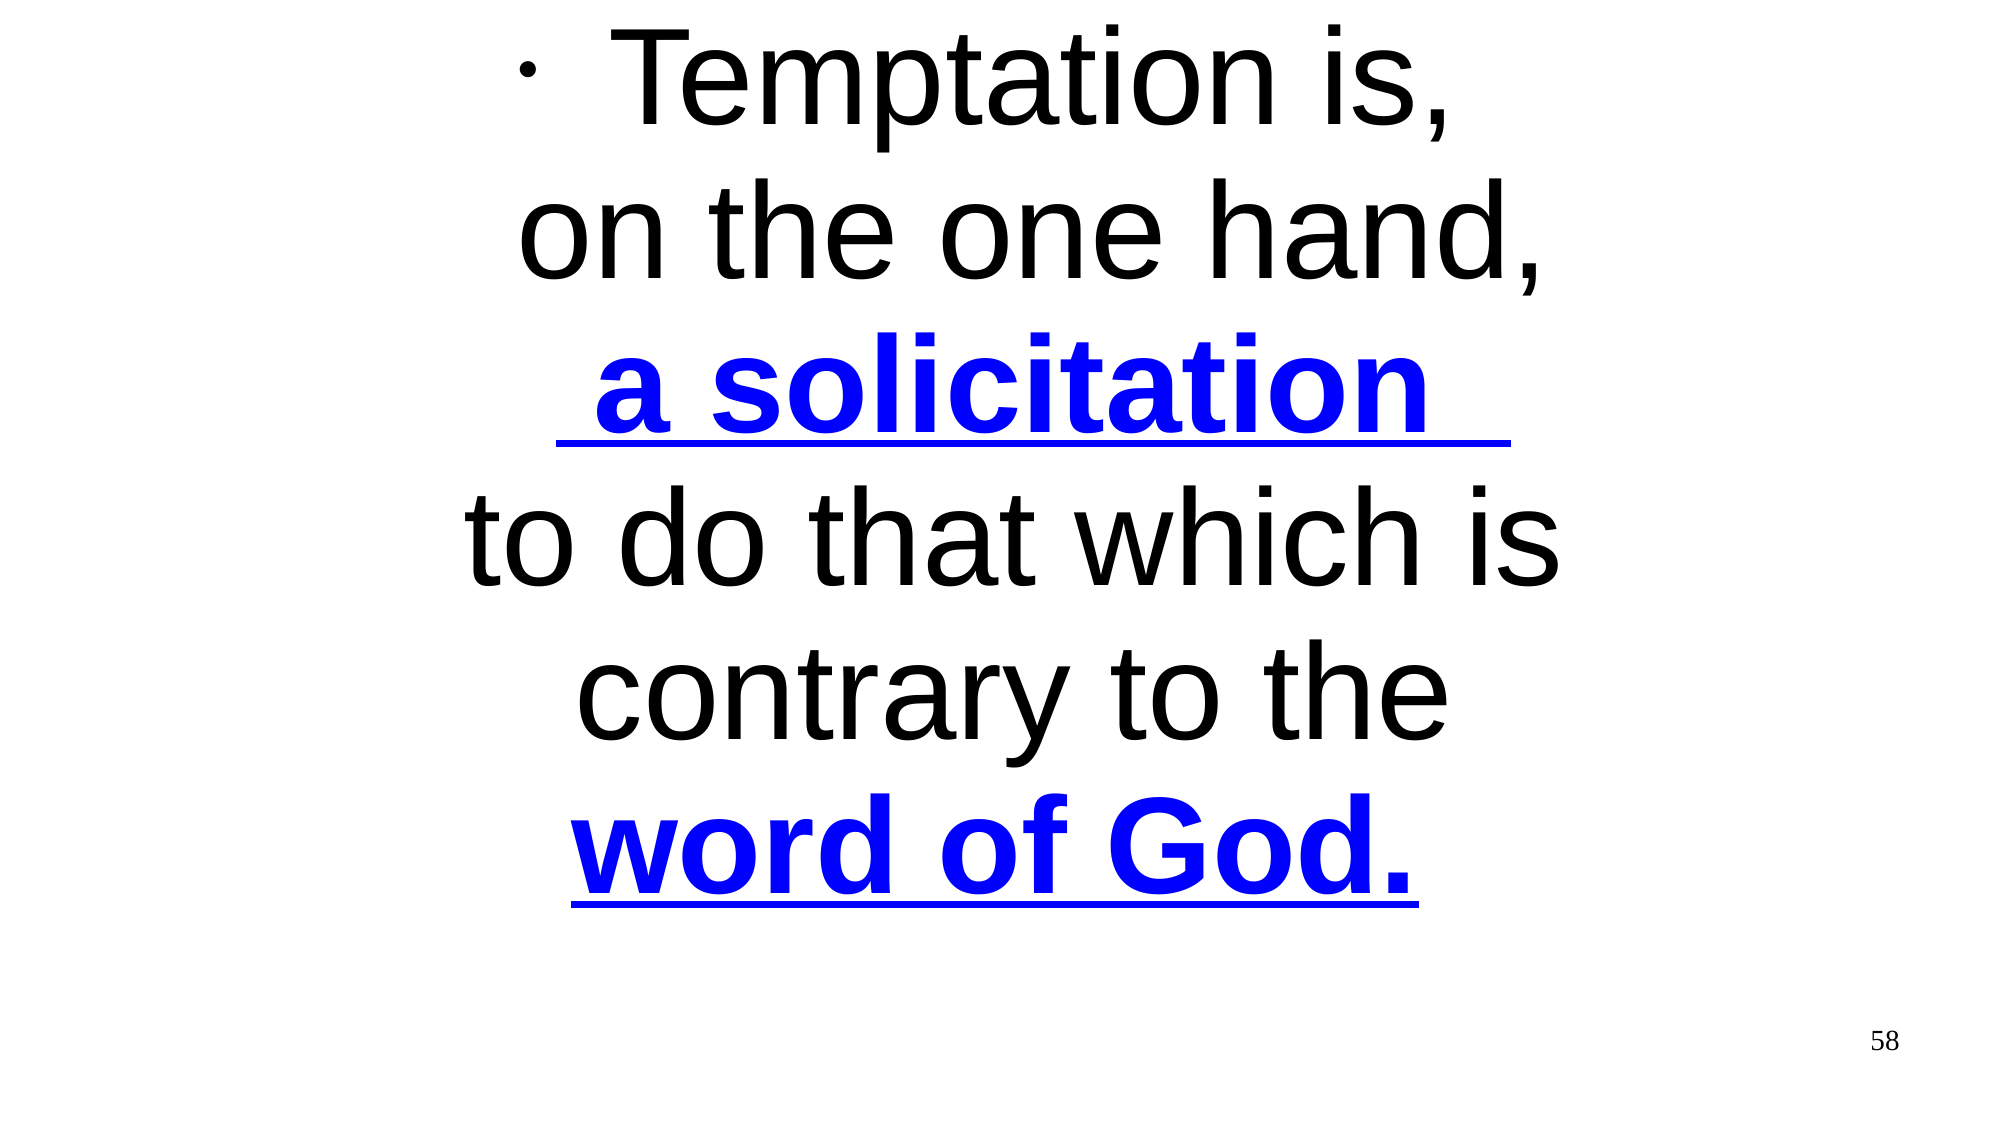

# Temptation is, on the one hand, a solicitation to do that which is contrary to the word of God.
58